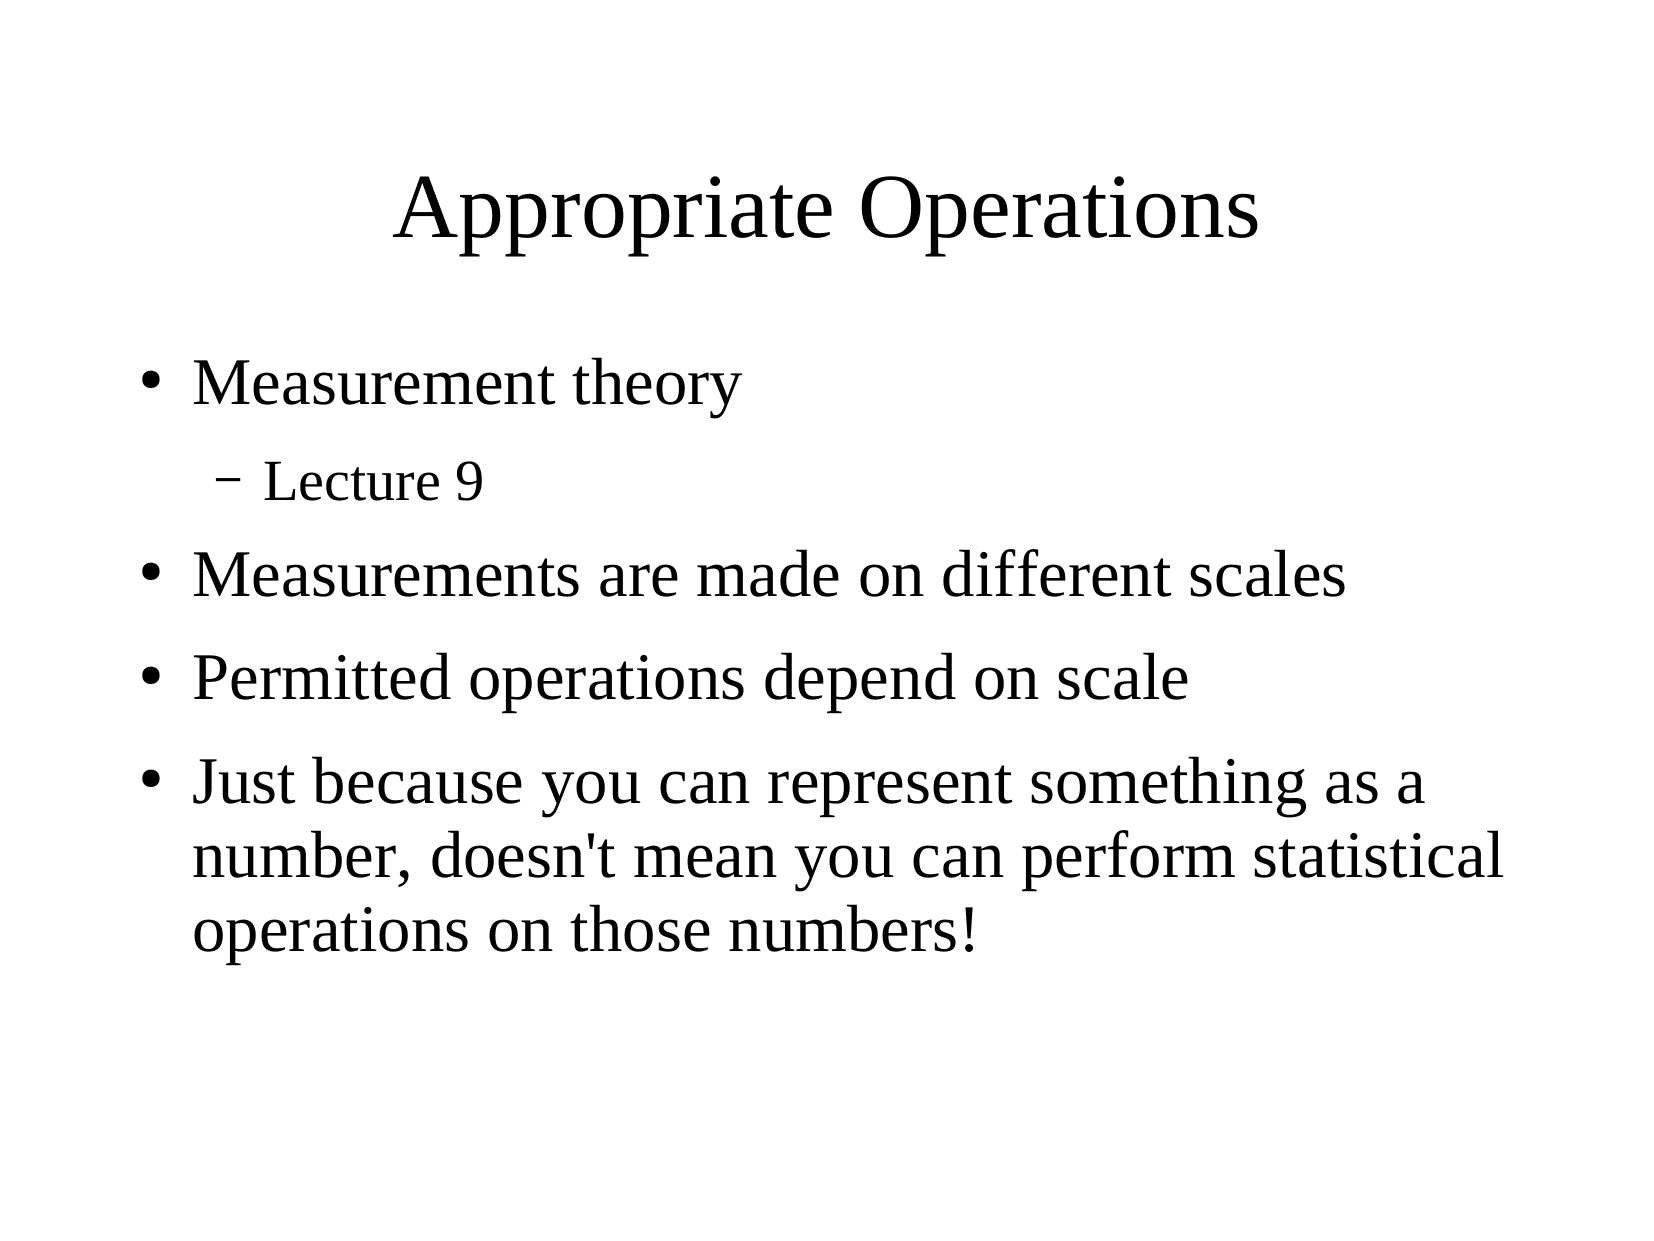

# Appropriate Operations
Measurement theory
Lecture 9
Measurements are made on different scales
Permitted operations depend on scale
Just because you can represent something as a number, doesn't mean you can perform statistical operations on those numbers!